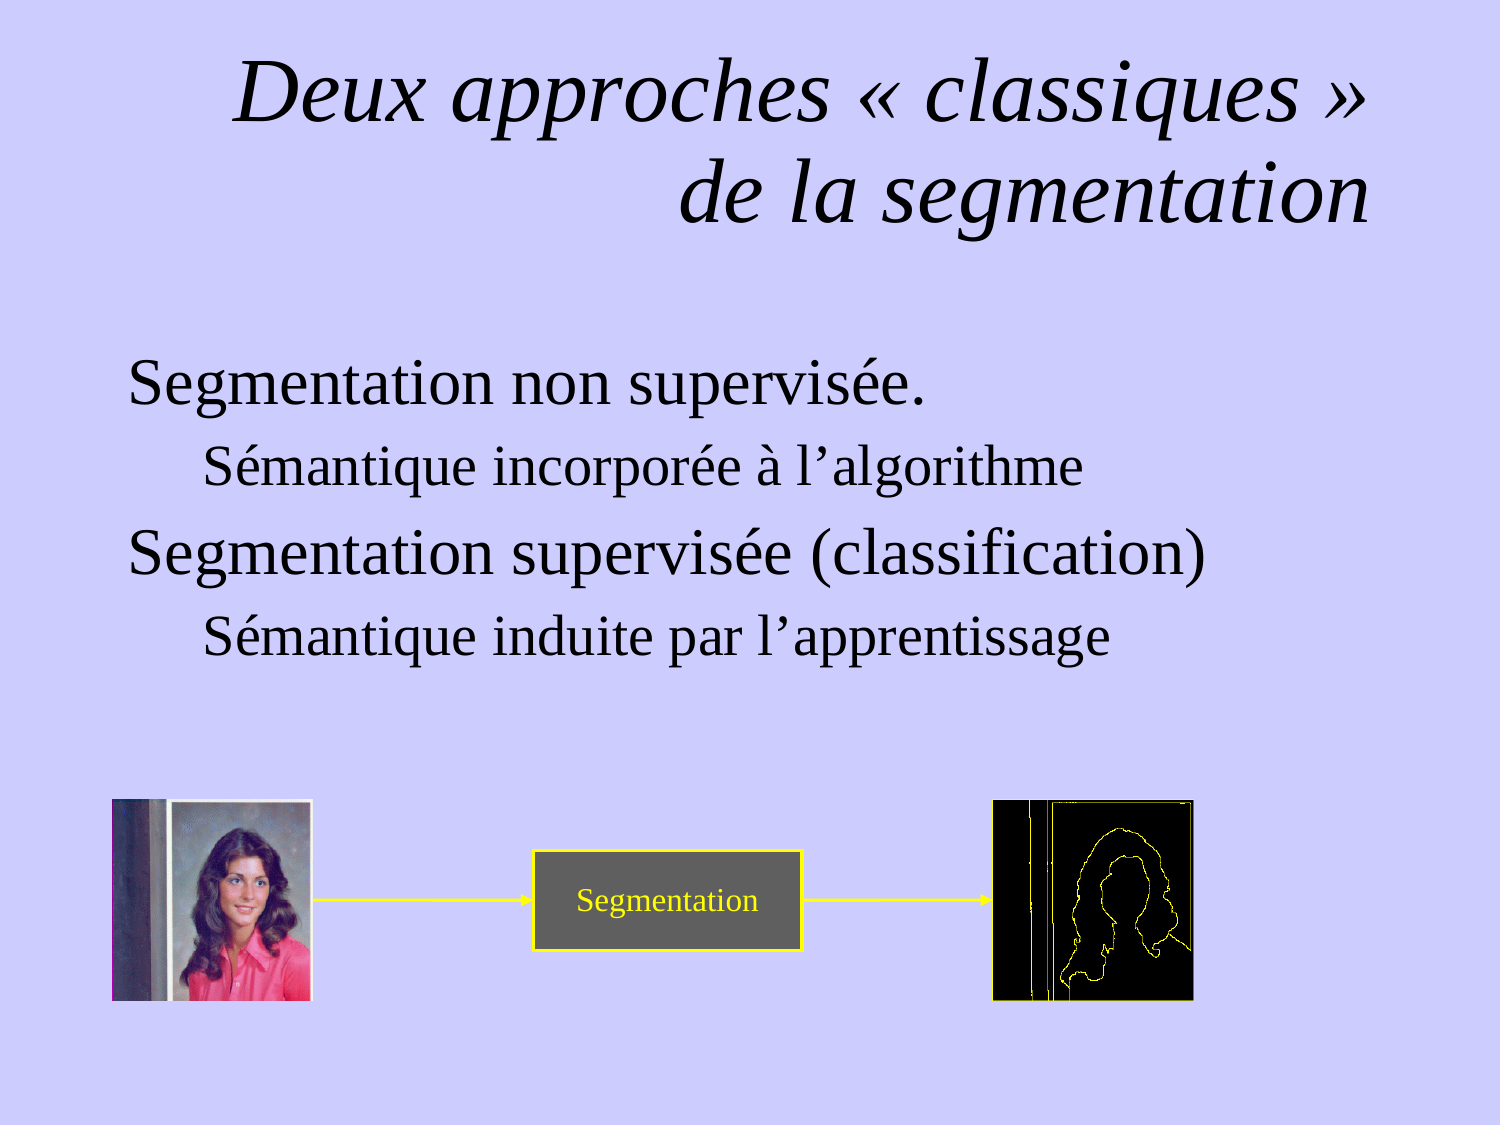

# Deux approches « classiques » de la segmentation
Segmentation non supervisée.
Sémantique incorporée à l’algorithme
Segmentation supervisée (classification)
Sémantique induite par l’apprentissage
Segmentation